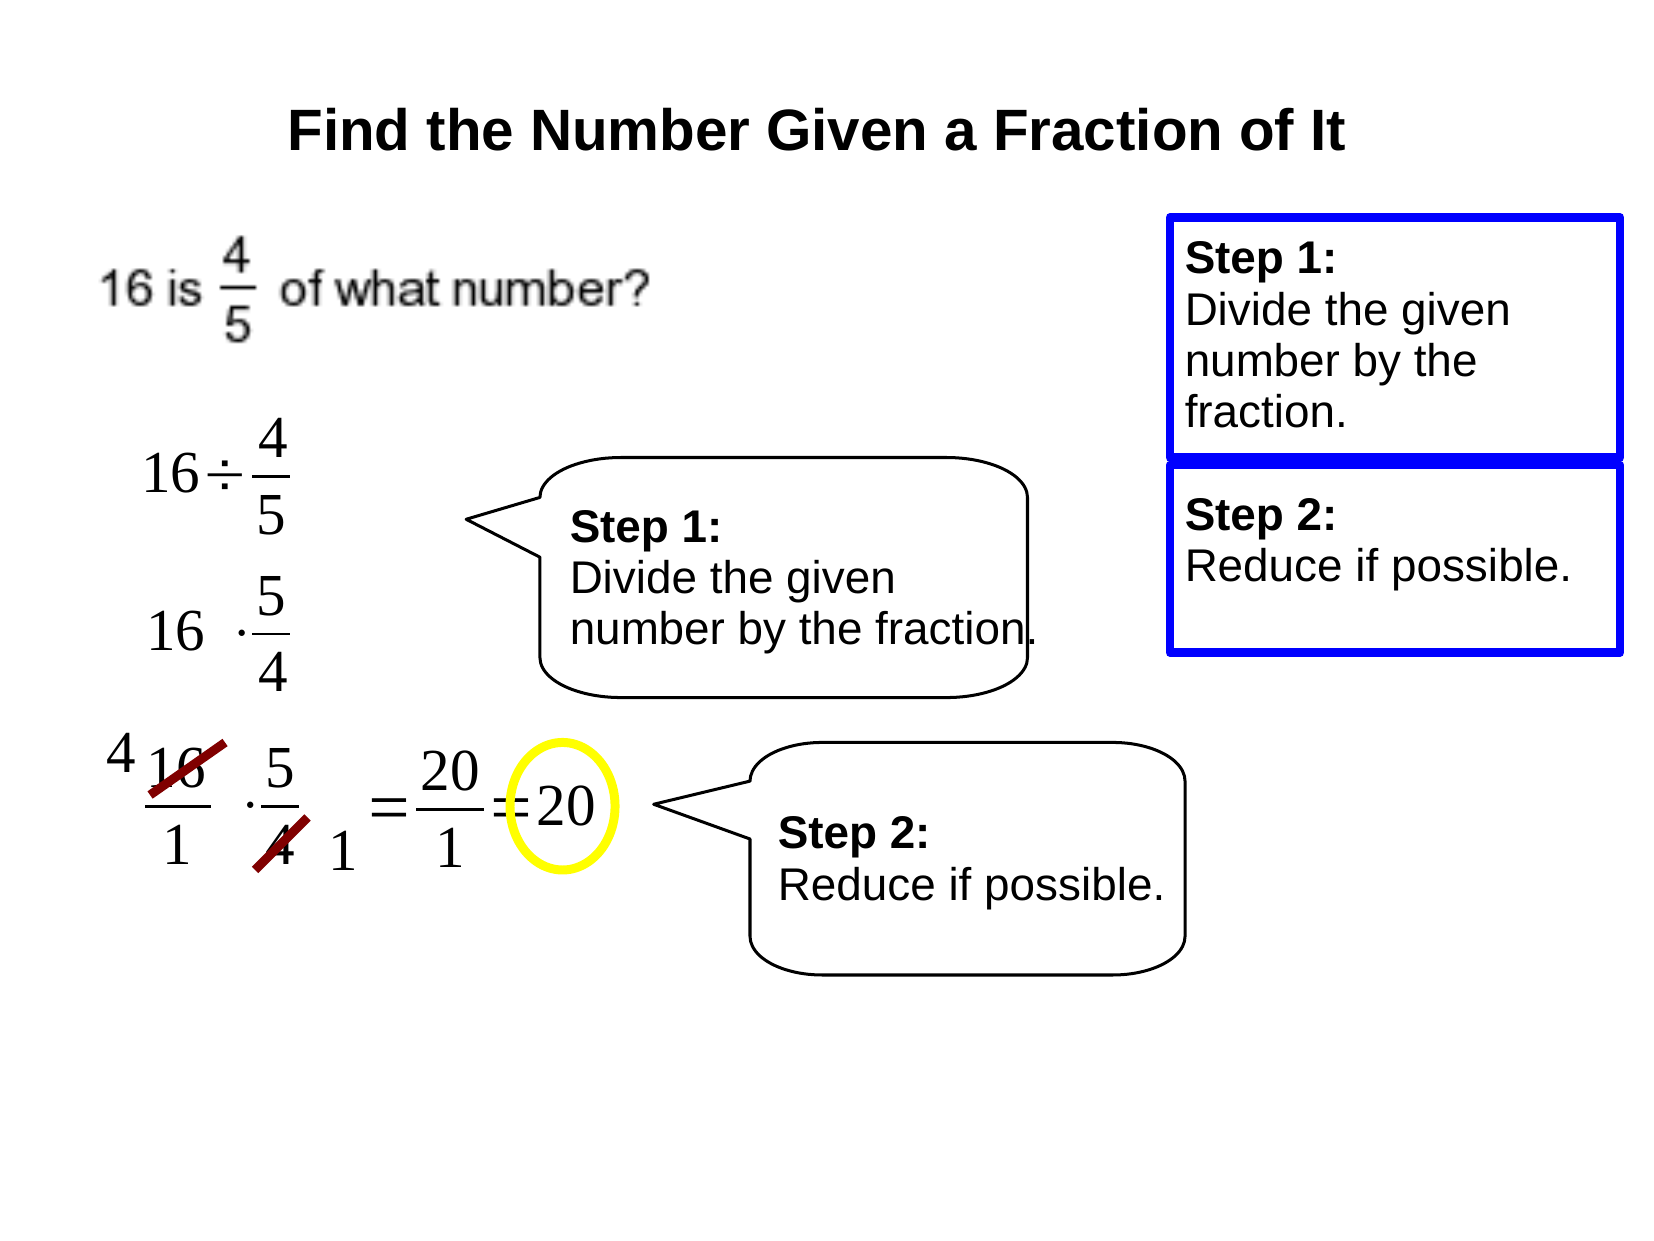

Find the Number Given a Fraction of It
Step 1:
Divide the given number by the fraction.
Step 2:
Reduce if possible.
Step 1:
Divide the given
number by the fraction.
Step 2:
Reduce if possible.